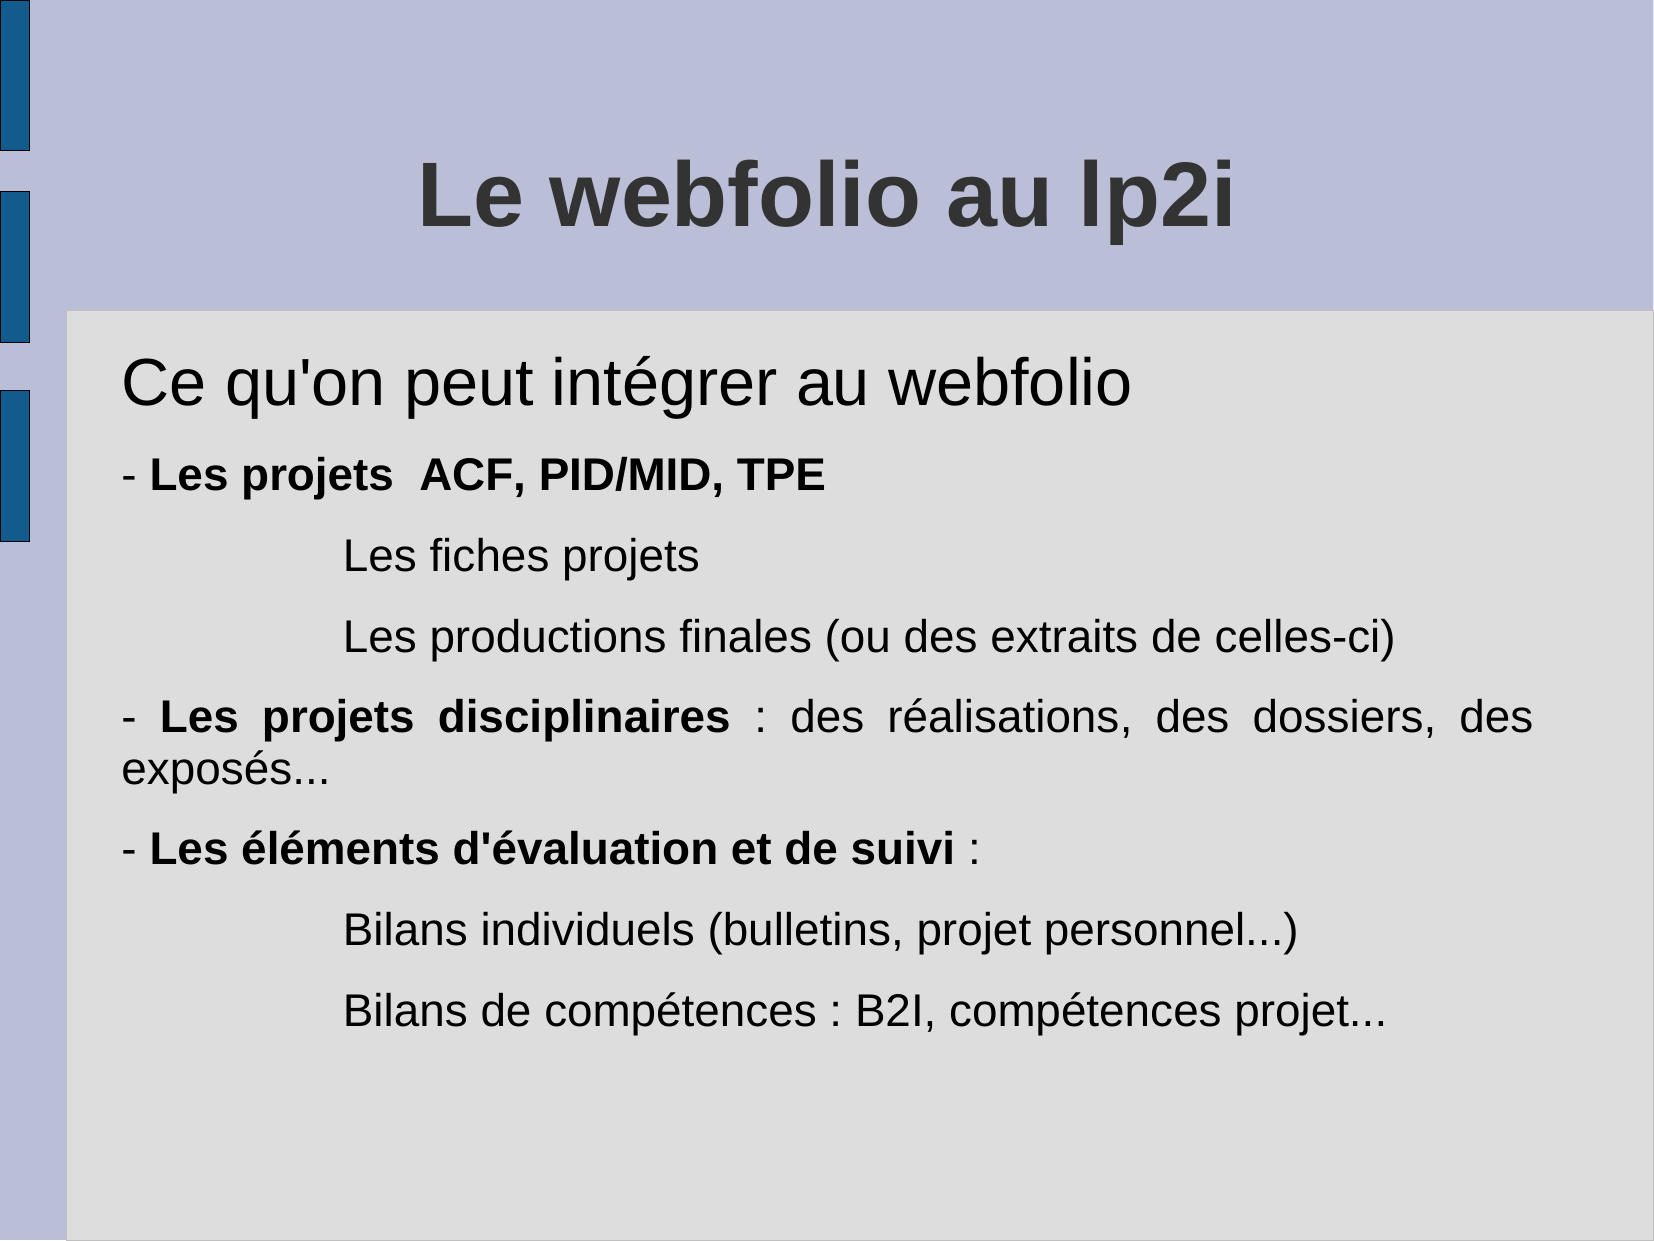

# Le webfolio au lp2i
Ce qu'on peut intégrer au webfolio
- Les projets ACF, PID/MID, TPE
 			Les fiches projets
			Les productions finales (ou des extraits de celles-ci)
- Les projets disciplinaires : des réalisations, des dossiers, des exposés...
- Les éléments d'évaluation et de suivi :
			Bilans individuels (bulletins, projet personnel...)
			Bilans de compétences : B2I, compétences projet...